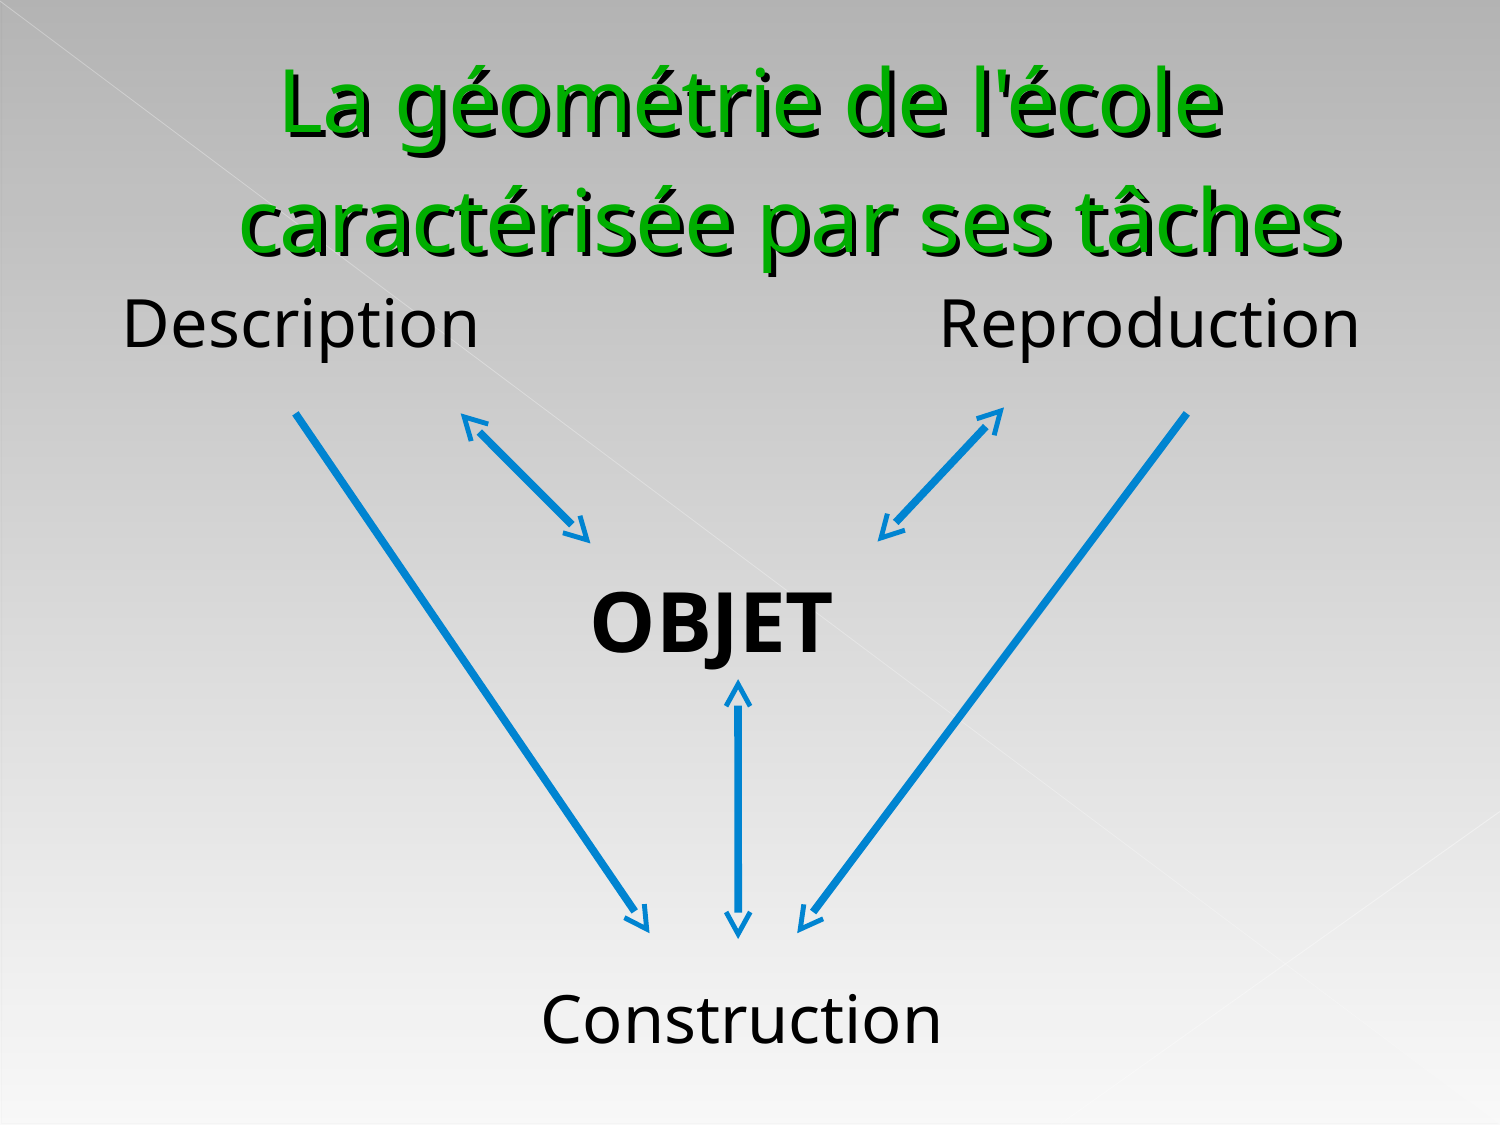

# La géométrie de l'école caractérisée par ses tâches
Description Reproduction
Construction
 OBJET